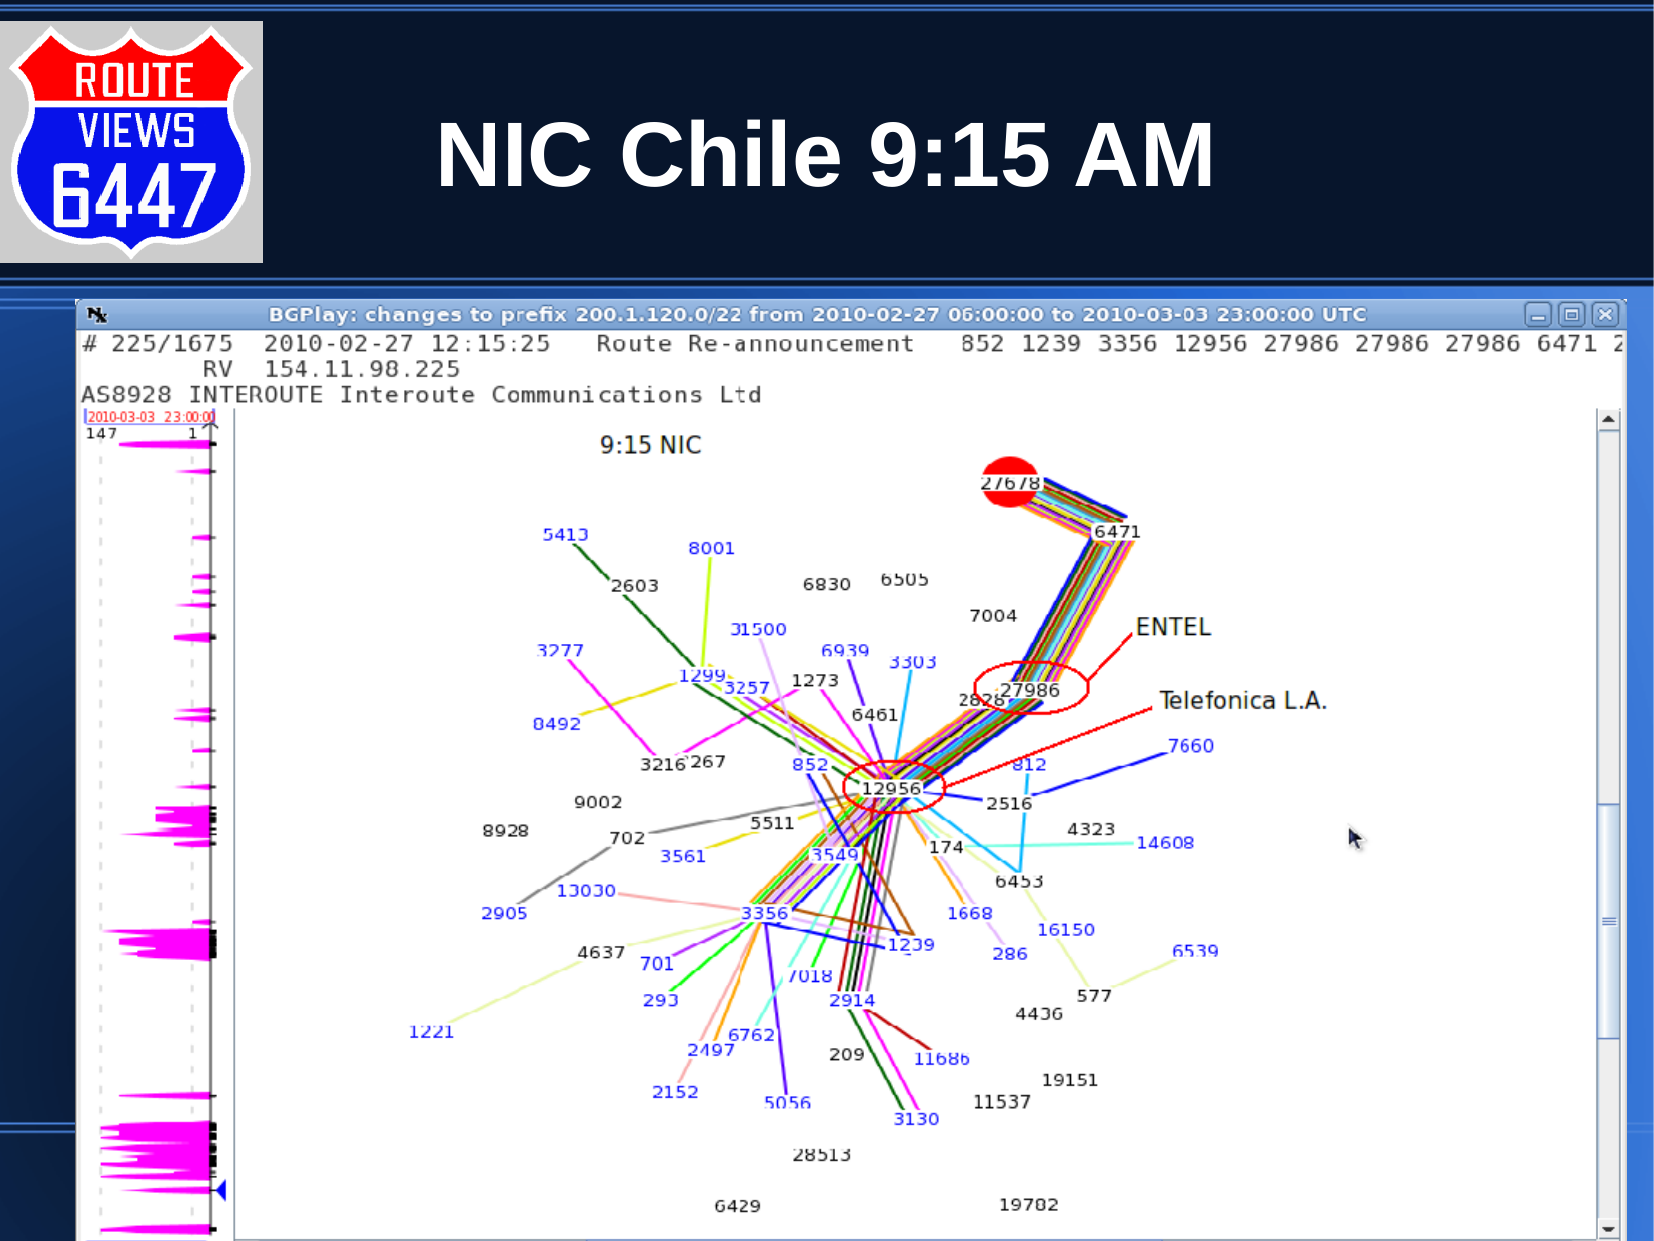

# NIC Chile 9:15 AM
NIC Chile: www.nic.cl